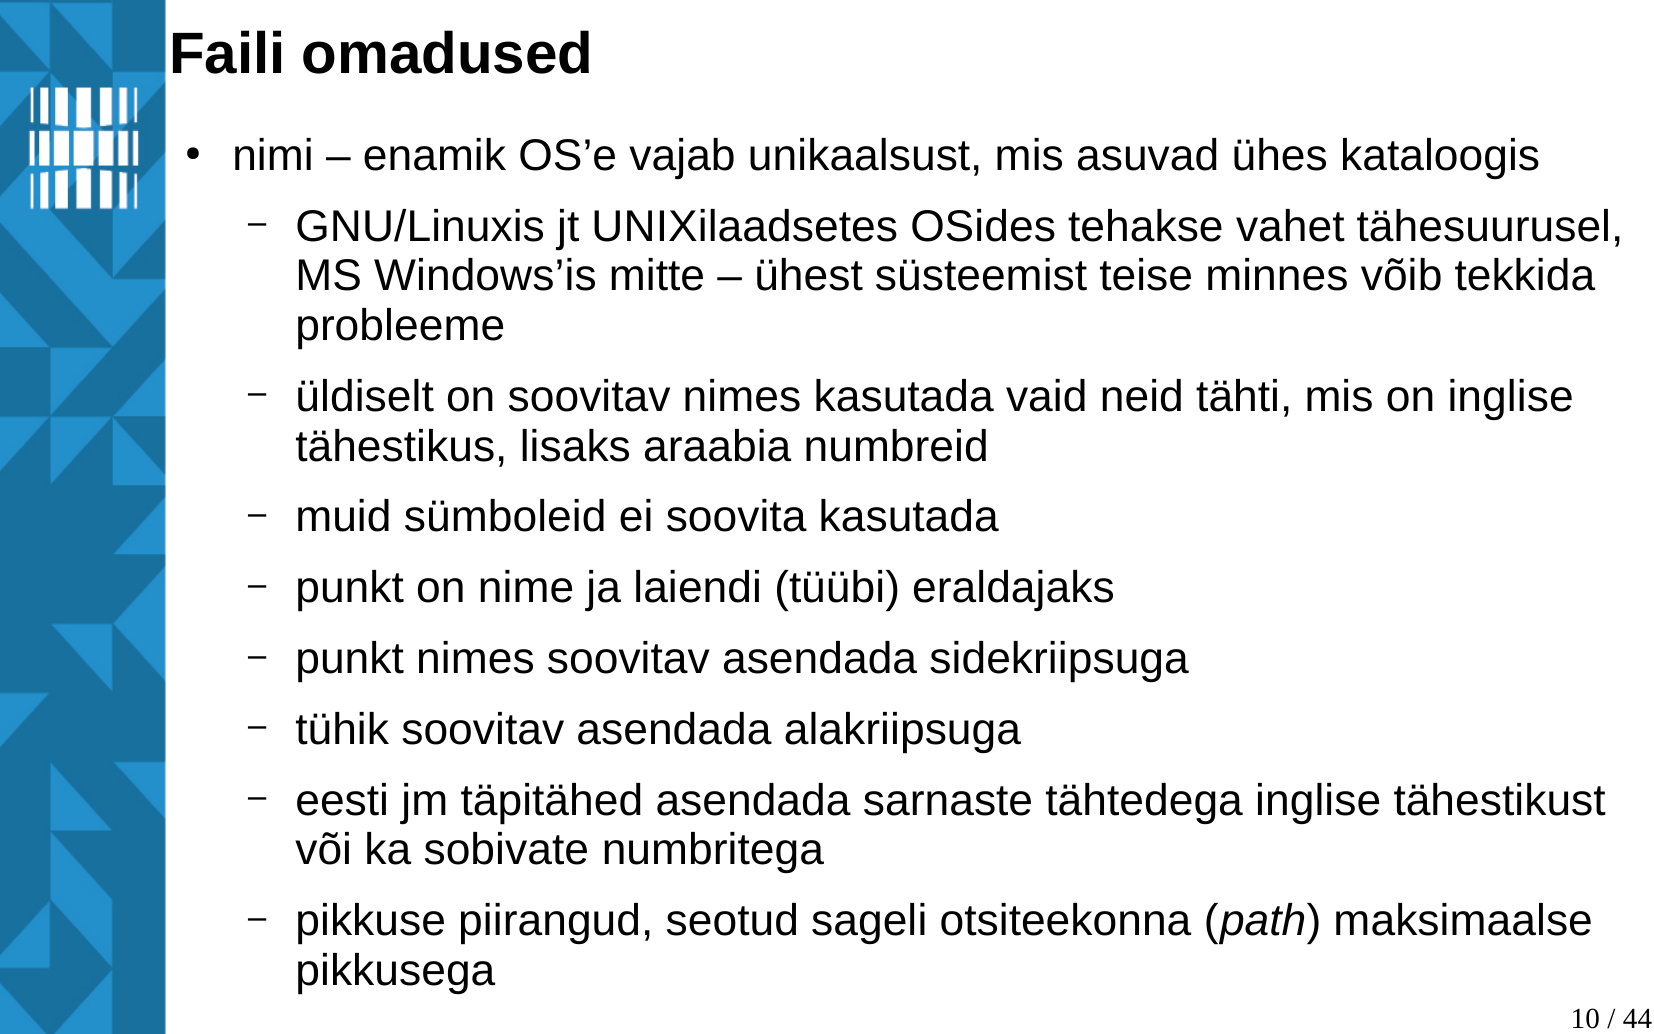

# Faili omadused
nimi – enamik OS’e vajab unikaalsust, mis asuvad ühes kataloogis
GNU/Linuxis jt UNIXilaadsetes OSides tehakse vahet tähesuurusel, MS Windows’is mitte – ühest süsteemist teise minnes võib tekkida probleeme
üldiselt on soovitav nimes kasutada vaid neid tähti, mis on inglise tähestikus, lisaks araabia numbreid
muid sümboleid ei soovita kasutada
punkt on nime ja laiendi (tüübi) eraldajaks
punkt nimes soovitav asendada sidekriipsuga
tühik soovitav asendada alakriipsuga
eesti jm täpitähed asendada sarnaste tähtedega inglise tähestikust või ka sobivate numbritega
pikkuse piirangud, seotud sageli otsiteekonna (path) maksimaalse pikkusega
10